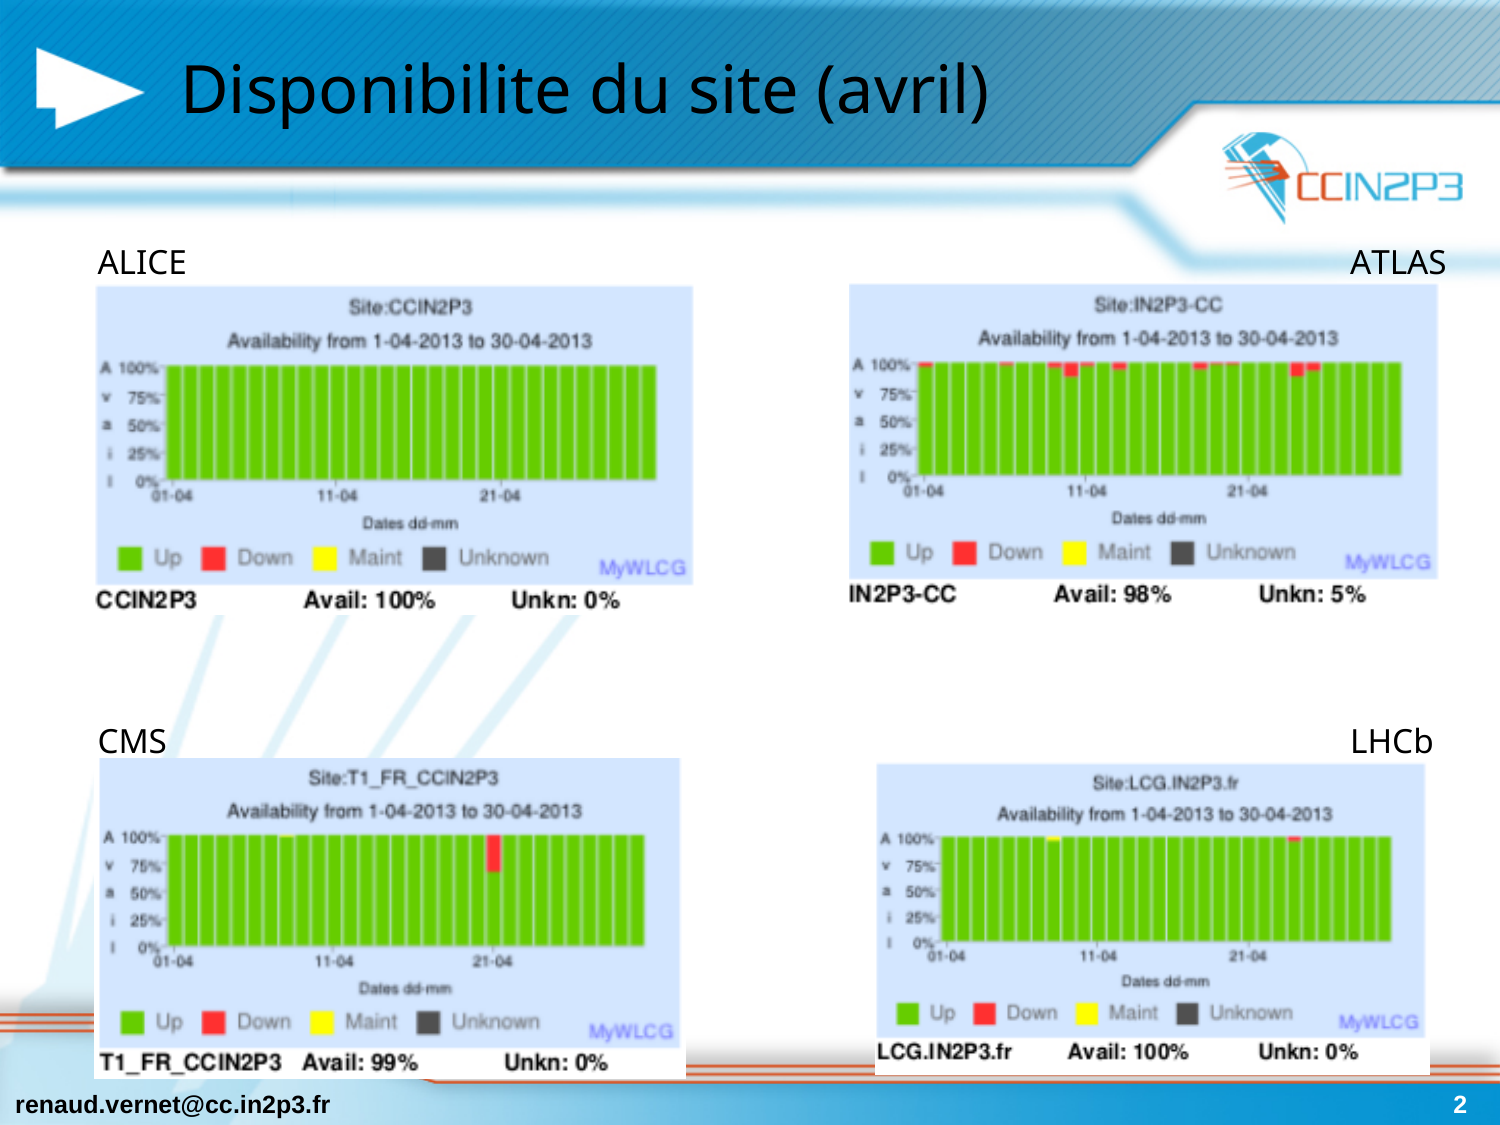

# Disponibilite du site (avril)
ALICE																ATLAS
CMS																	LHCb
2